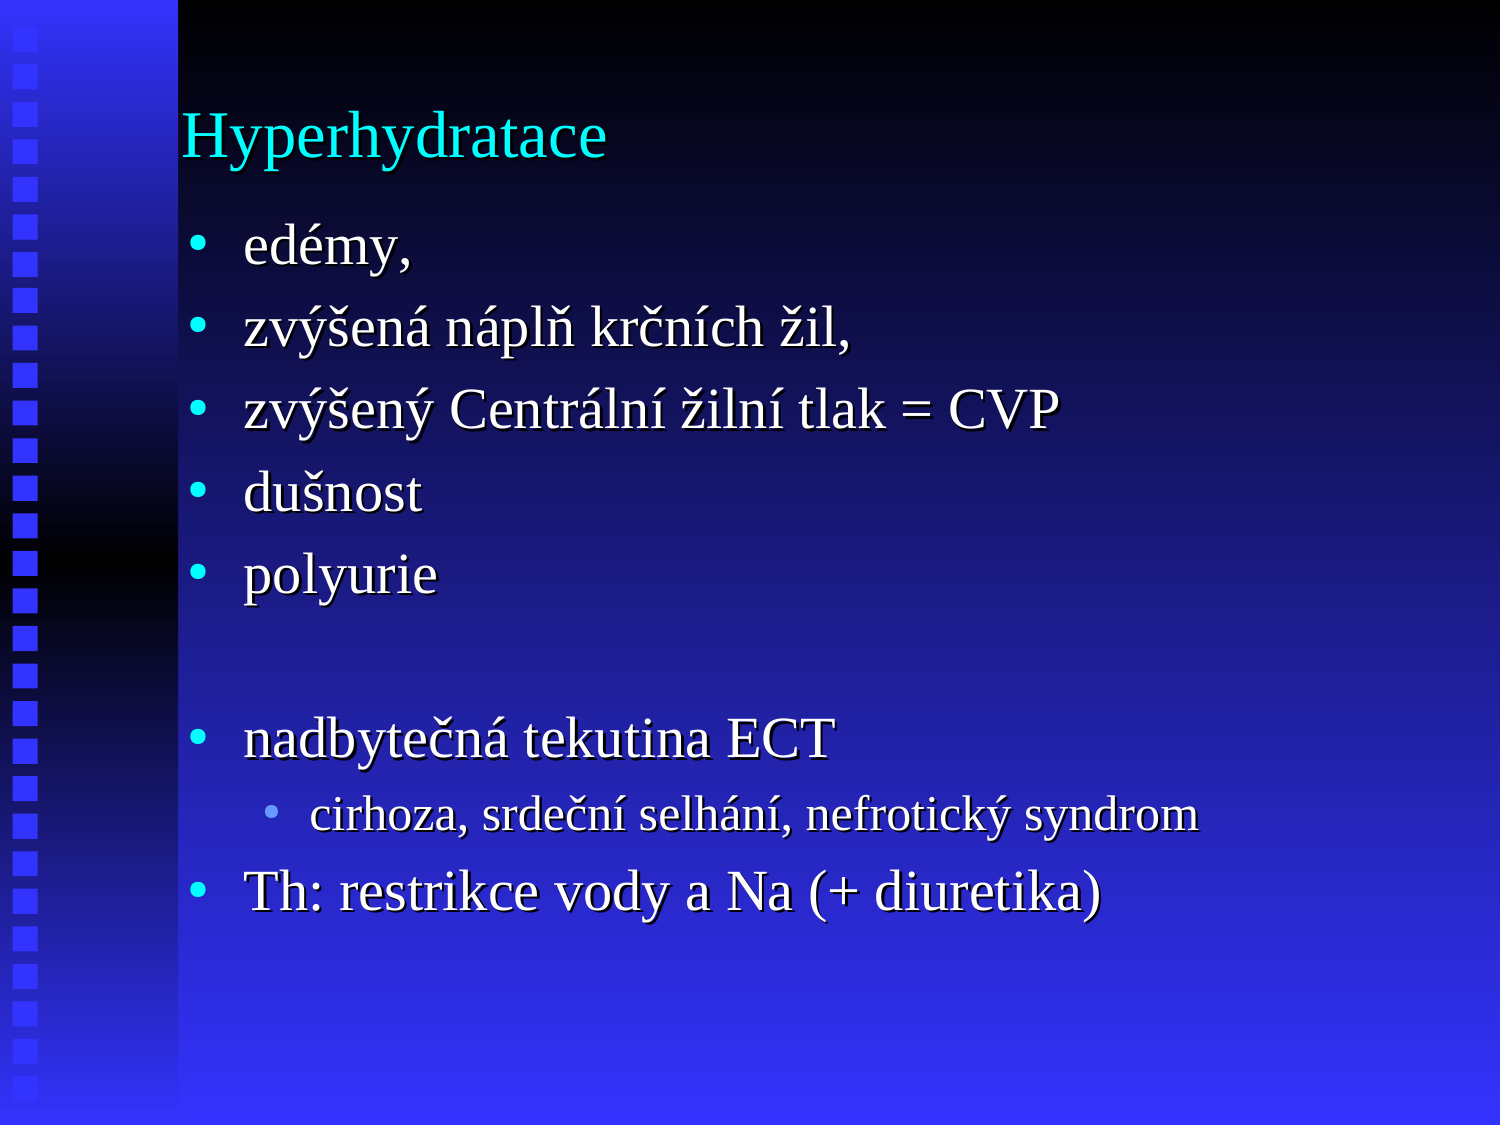

# Hyperhydratace
edémy,
zvýšená náplň krčních žil,
zvýšený Centrální žilní tlak = CVP
dušnost
polyurie
nadbytečná tekutina ECT
cirhoza, srdeční selhání, nefrotický syndrom
Th: restrikce vody a Na (+ diuretika)